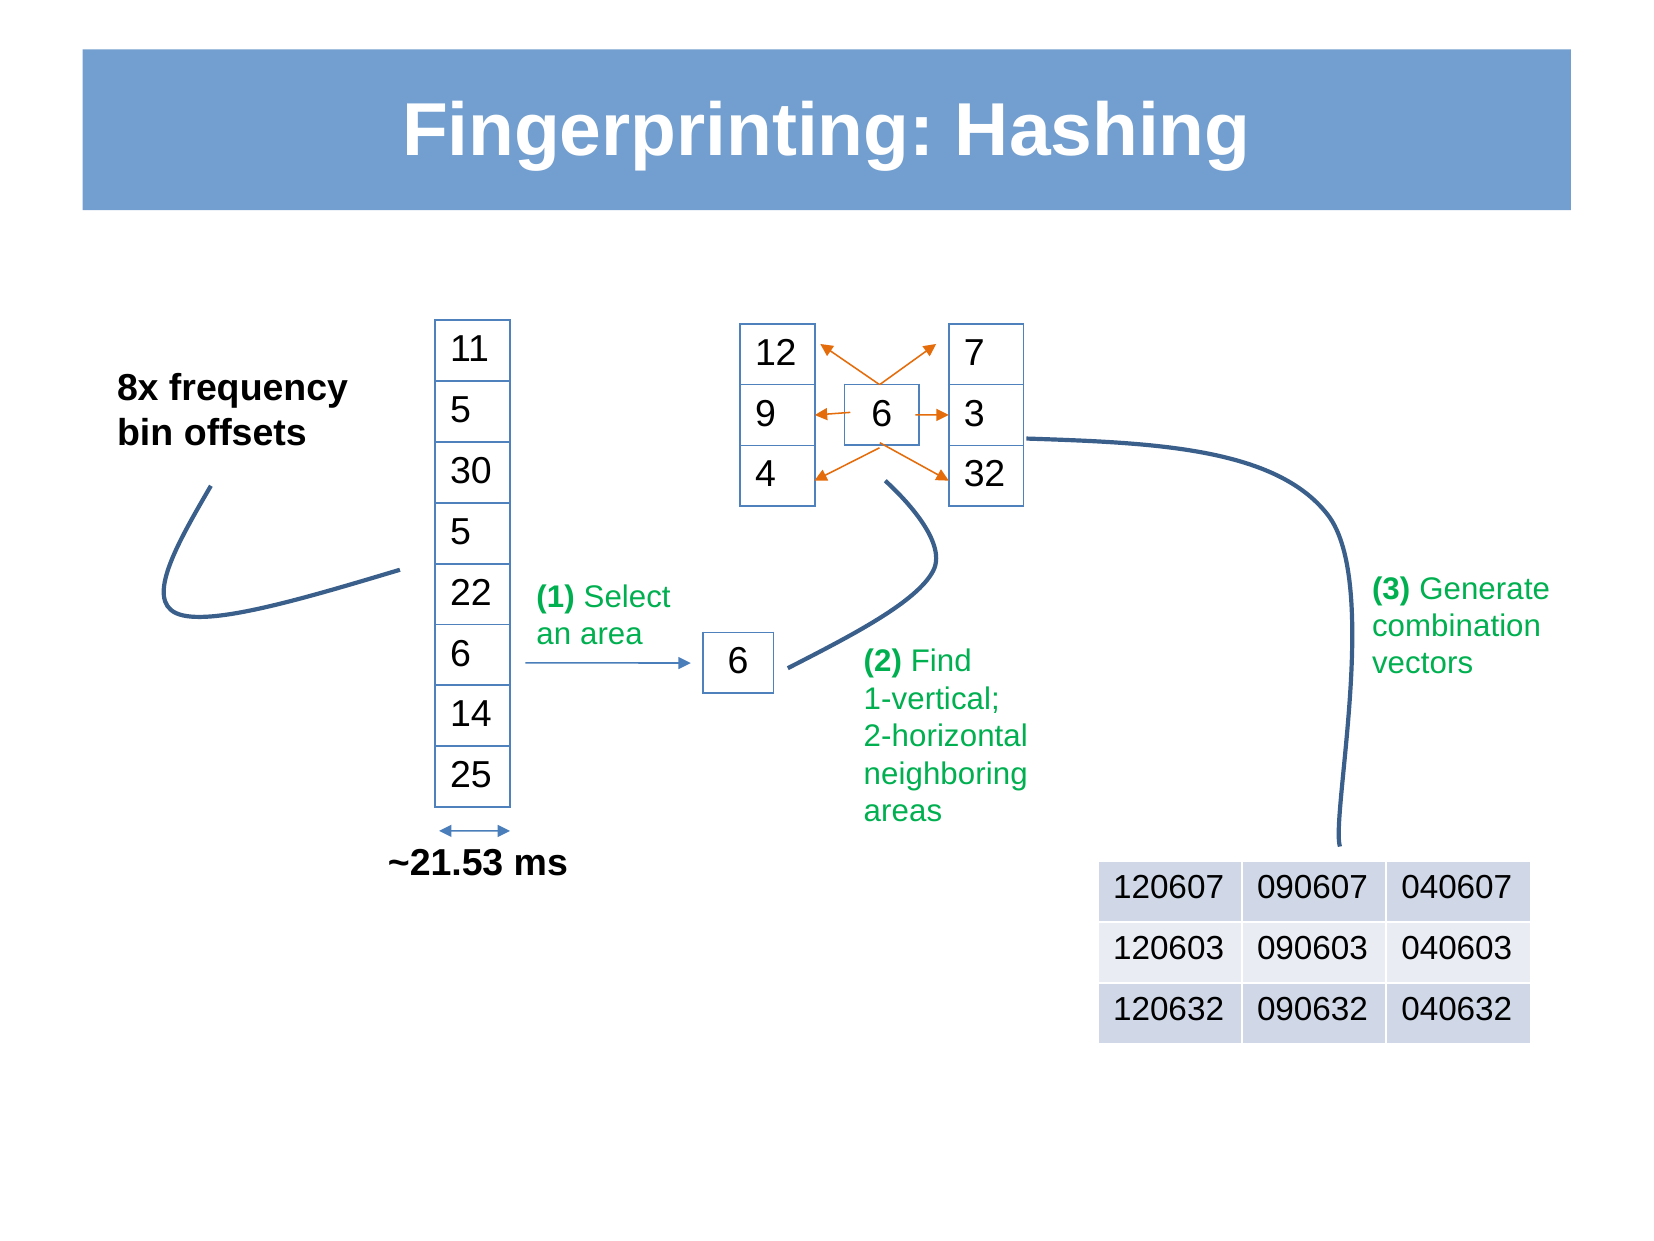

# Fingerprinting: Hashing
| 11 |
| --- |
| 5 |
| 30 |
| 5 |
| 22 |
| 6 |
| 14 |
| 25 |
| 12 |
| --- |
| 9 |
| 4 |
| 7 |
| --- |
| 3 |
| 32 |
8x frequency
bin offsets
| 6 |
| --- |
(3) Generate
combination
vectors
(1) Select
an area
| 6 |
| --- |
(2) Find
1-vertical;
2-horizontal
neighboring
areas
~21.53 ms
| 120607 | 090607 | 040607 |
| --- | --- | --- |
| 120603 | 090603 | 040603 |
| 120632 | 090632 | 040632 |